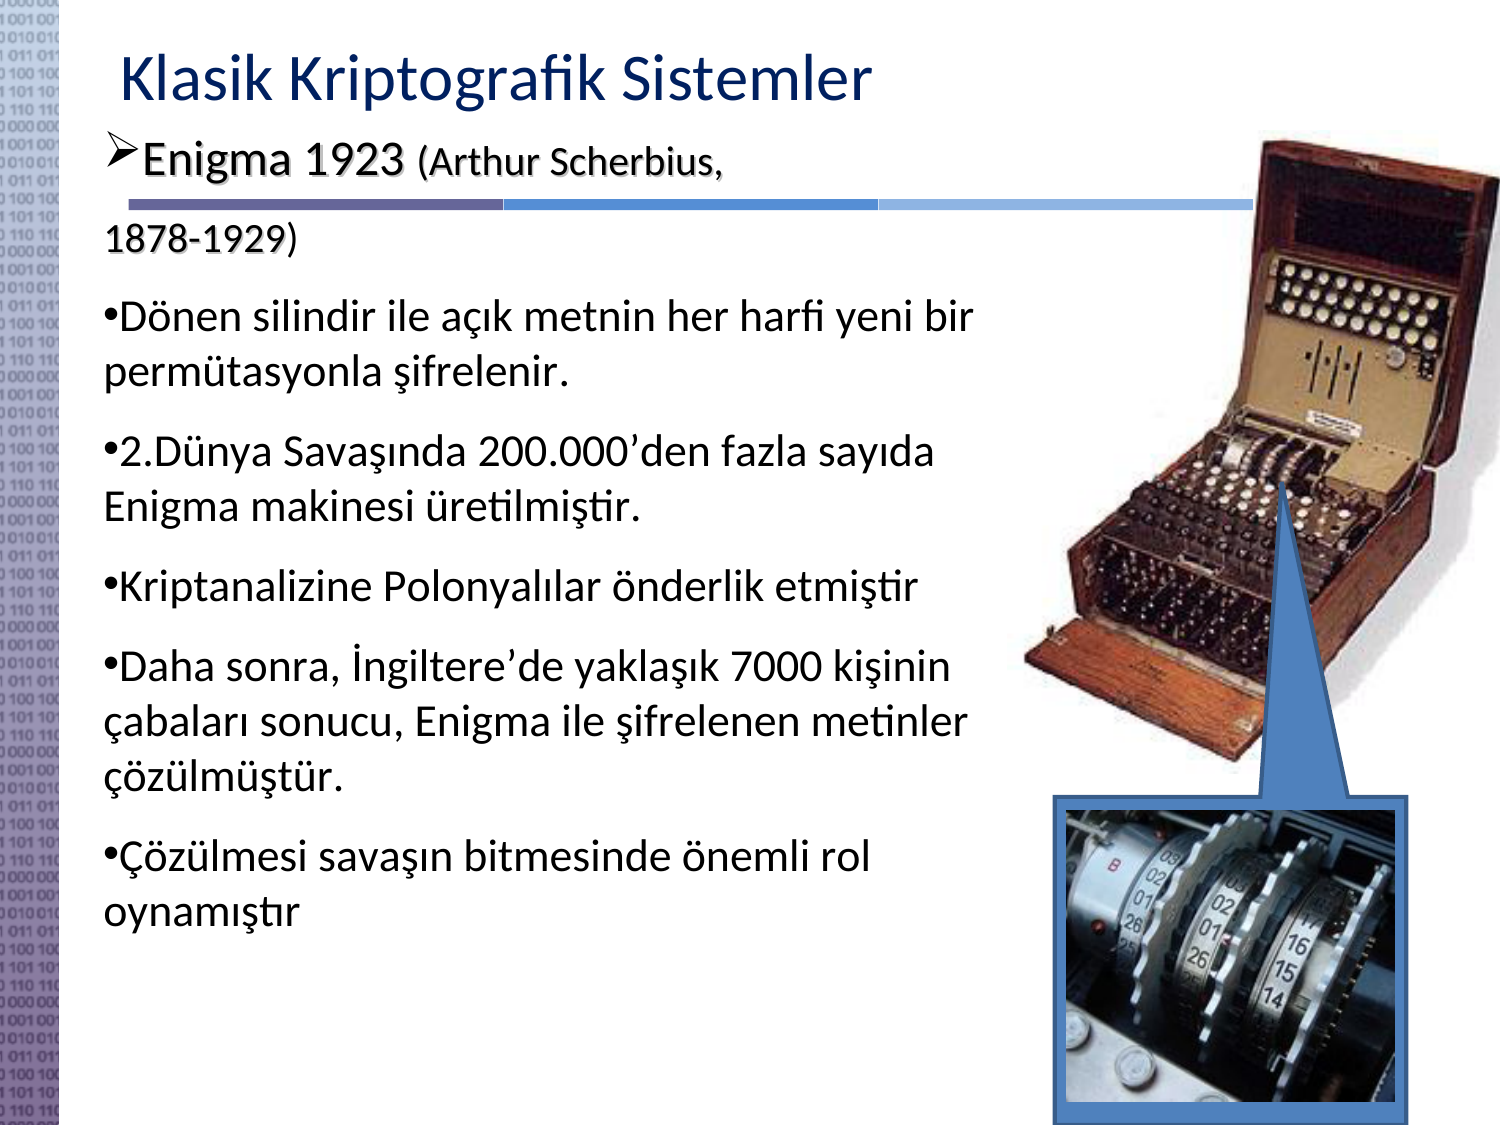

Klasik Kriptografik Sistemler
Enigma 1923 (Arthur Scherbius,
1878-1929)
Dönen silindir ile açık metnin her harfi yeni bir permütasyonla şifrelenir.
2.Dünya Savaşında 200.000’den fazla sayıda Enigma makinesi üretilmiştir.
Kriptanalizine Polonyalılar önderlik etmiştir
Daha sonra, İngiltere’de yaklaşık 7000 kişinin çabaları sonucu, Enigma ile şifrelenen metinler çözülmüştür.
Çözülmesi savaşın bitmesinde önemli rol oynamıştır